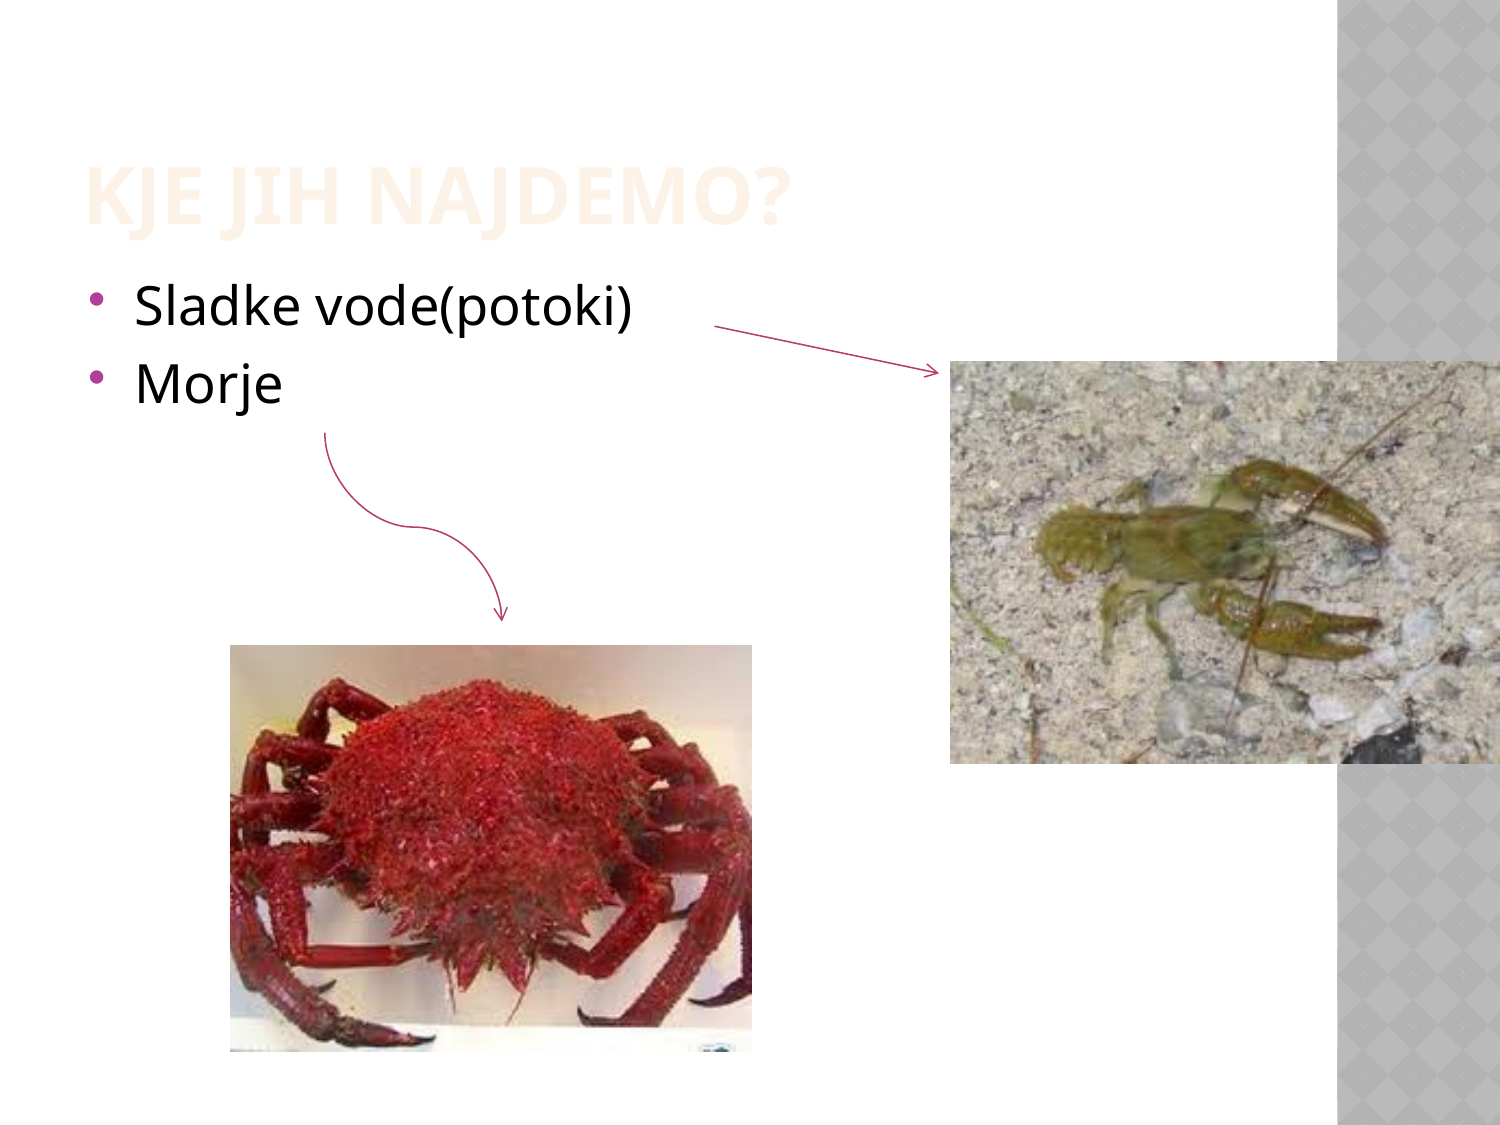

# KJE JIH NAJDEMO?
Sladke vode(potoki)
Morje